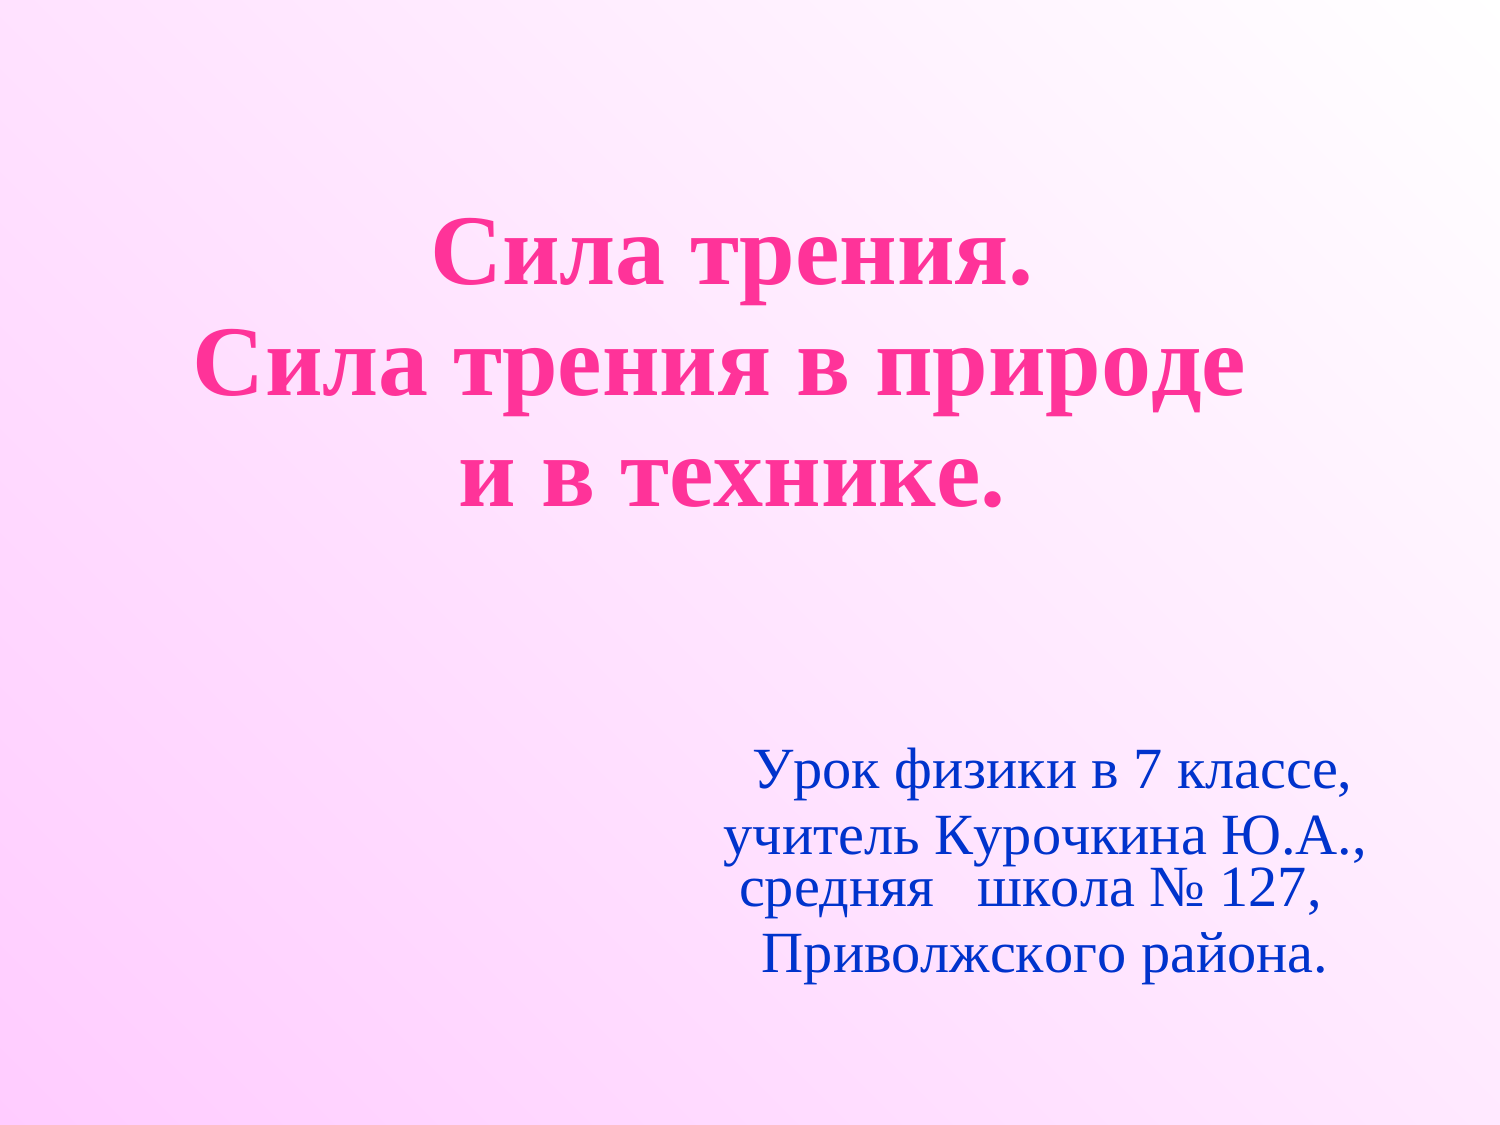

# Сила трения. Сила трения в природе и в технике.
 Урок физики в 7 классе,
 учитель Курочкина Ю.А., средняя школа № 127,
Приволжского района.